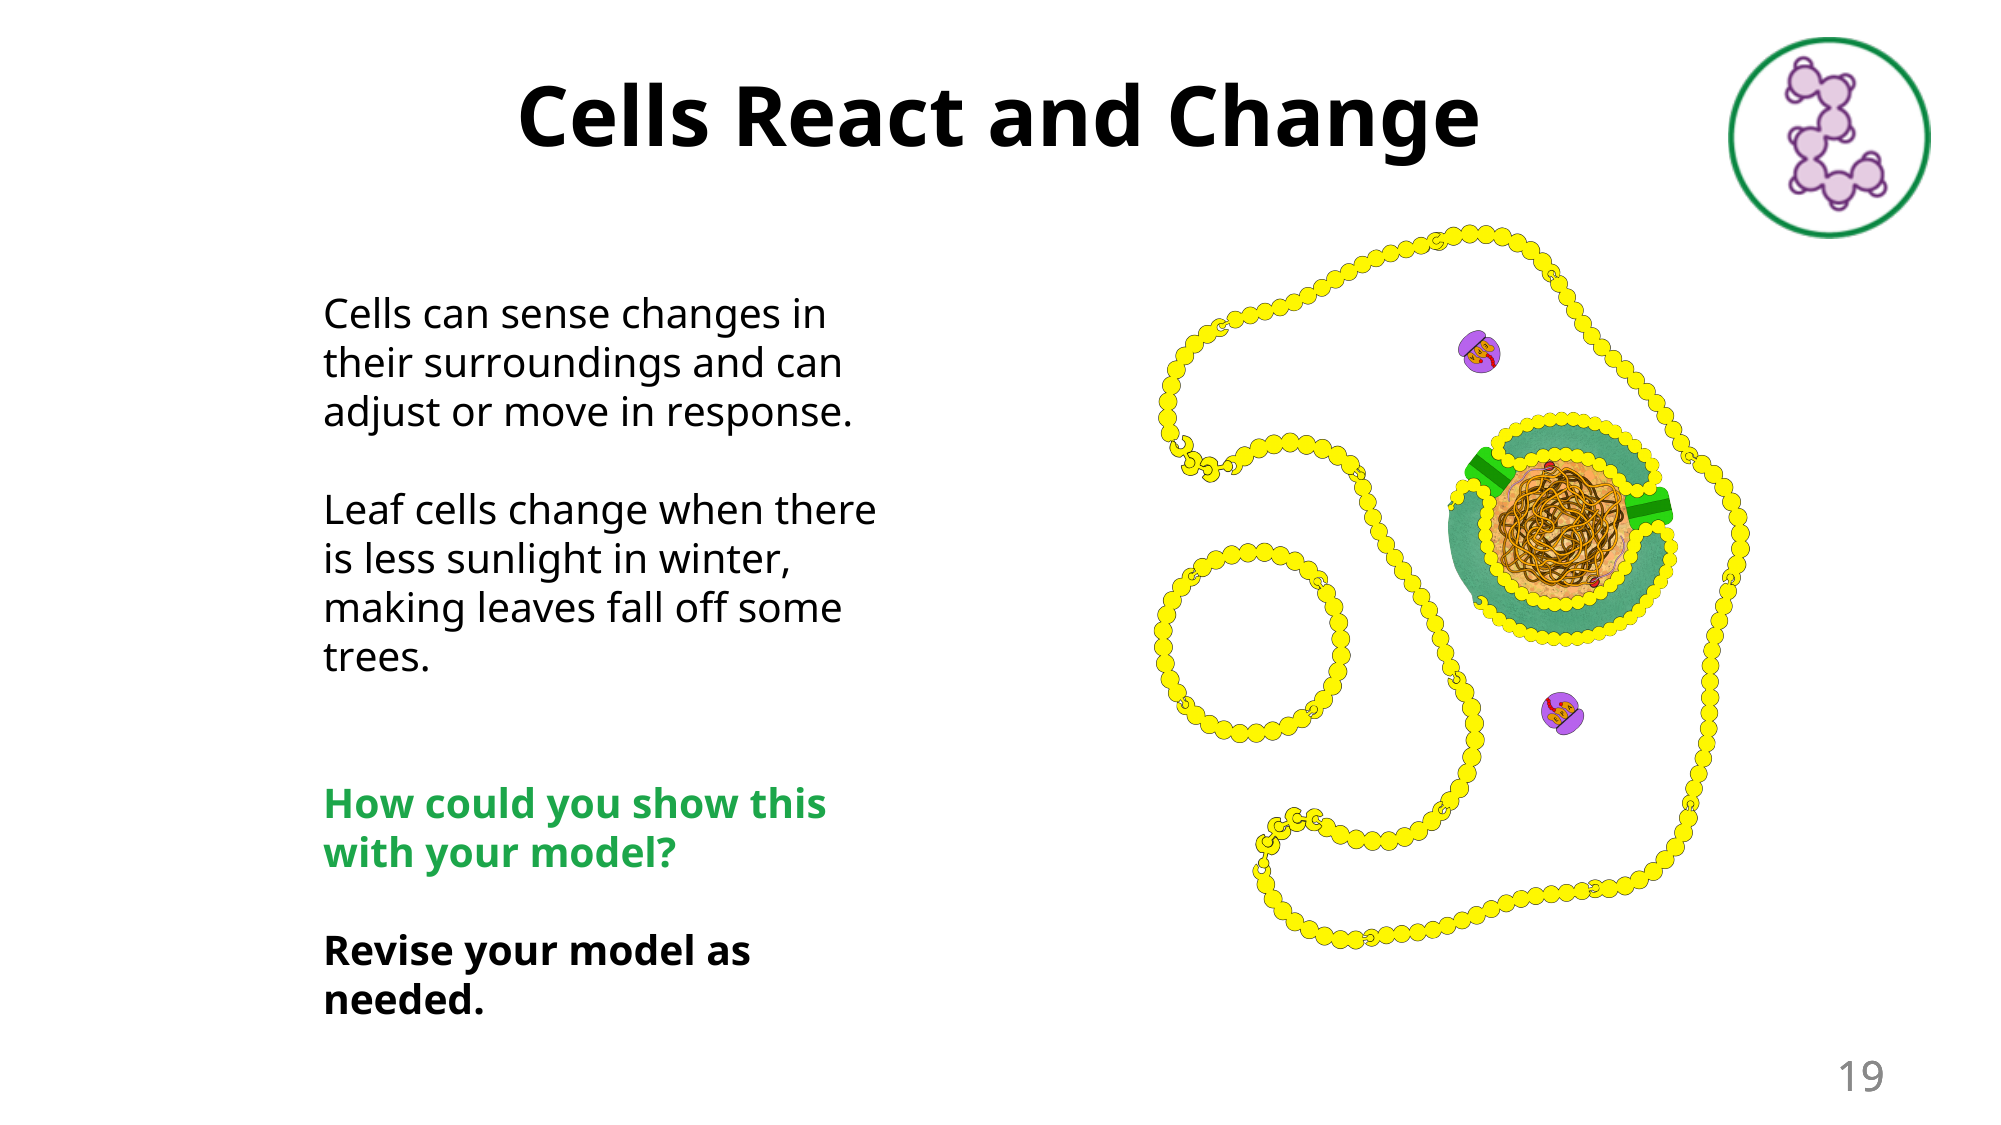

Cells React and Change
Cells can sense changes in their surroundings and can adjust or move in response.
Leaf cells change when there is less sunlight in winter, making leaves fall off some trees.
How could you show this with your model?
Revise your model as needed.